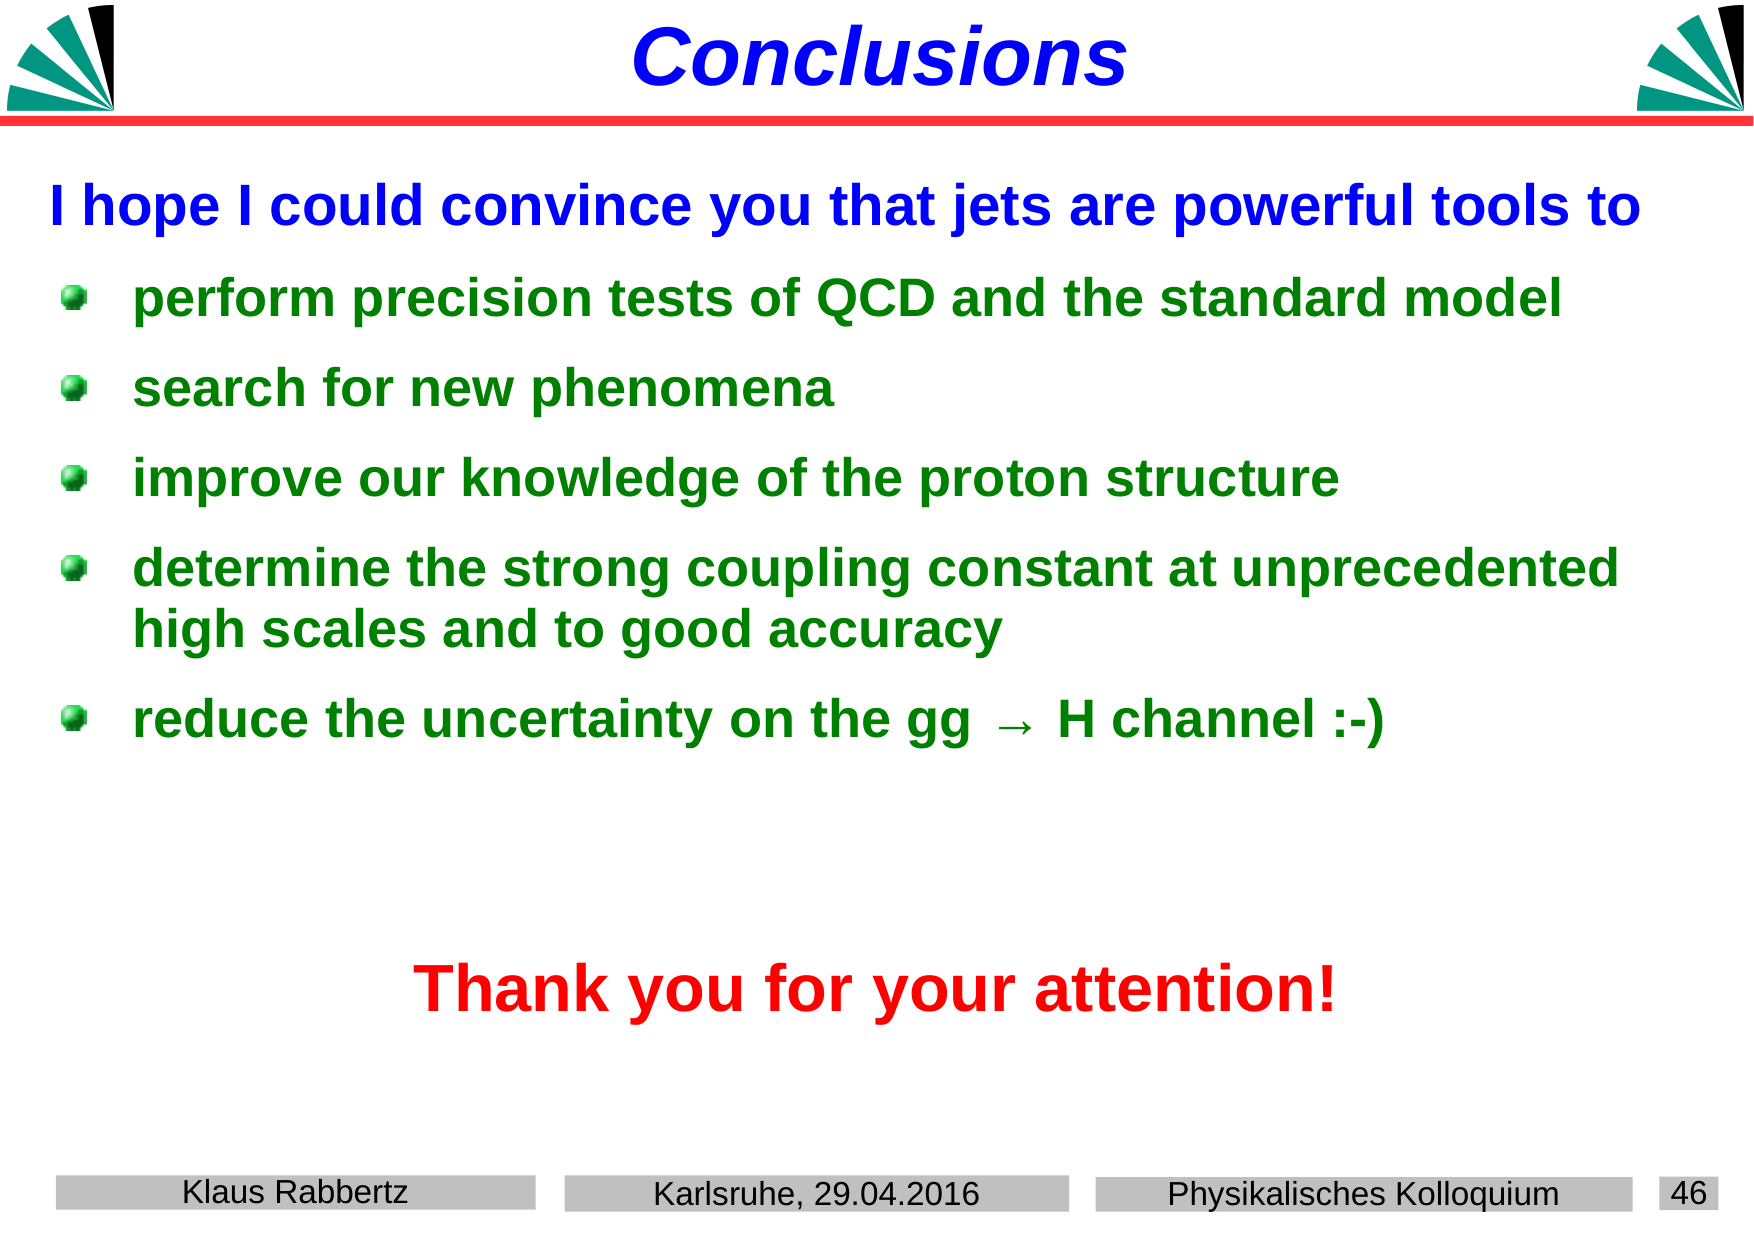

# Conclusions
I hope I could convince you that jets are powerful tools to
perform precision tests of QCD and the standard model
search for new phenomena
improve our knowledge of the proton structure
determine the strong coupling constant at unprecedented high scales and to good accuracy
reduce the uncertainty on the gg → H channel :-)
Thank you for your attention!